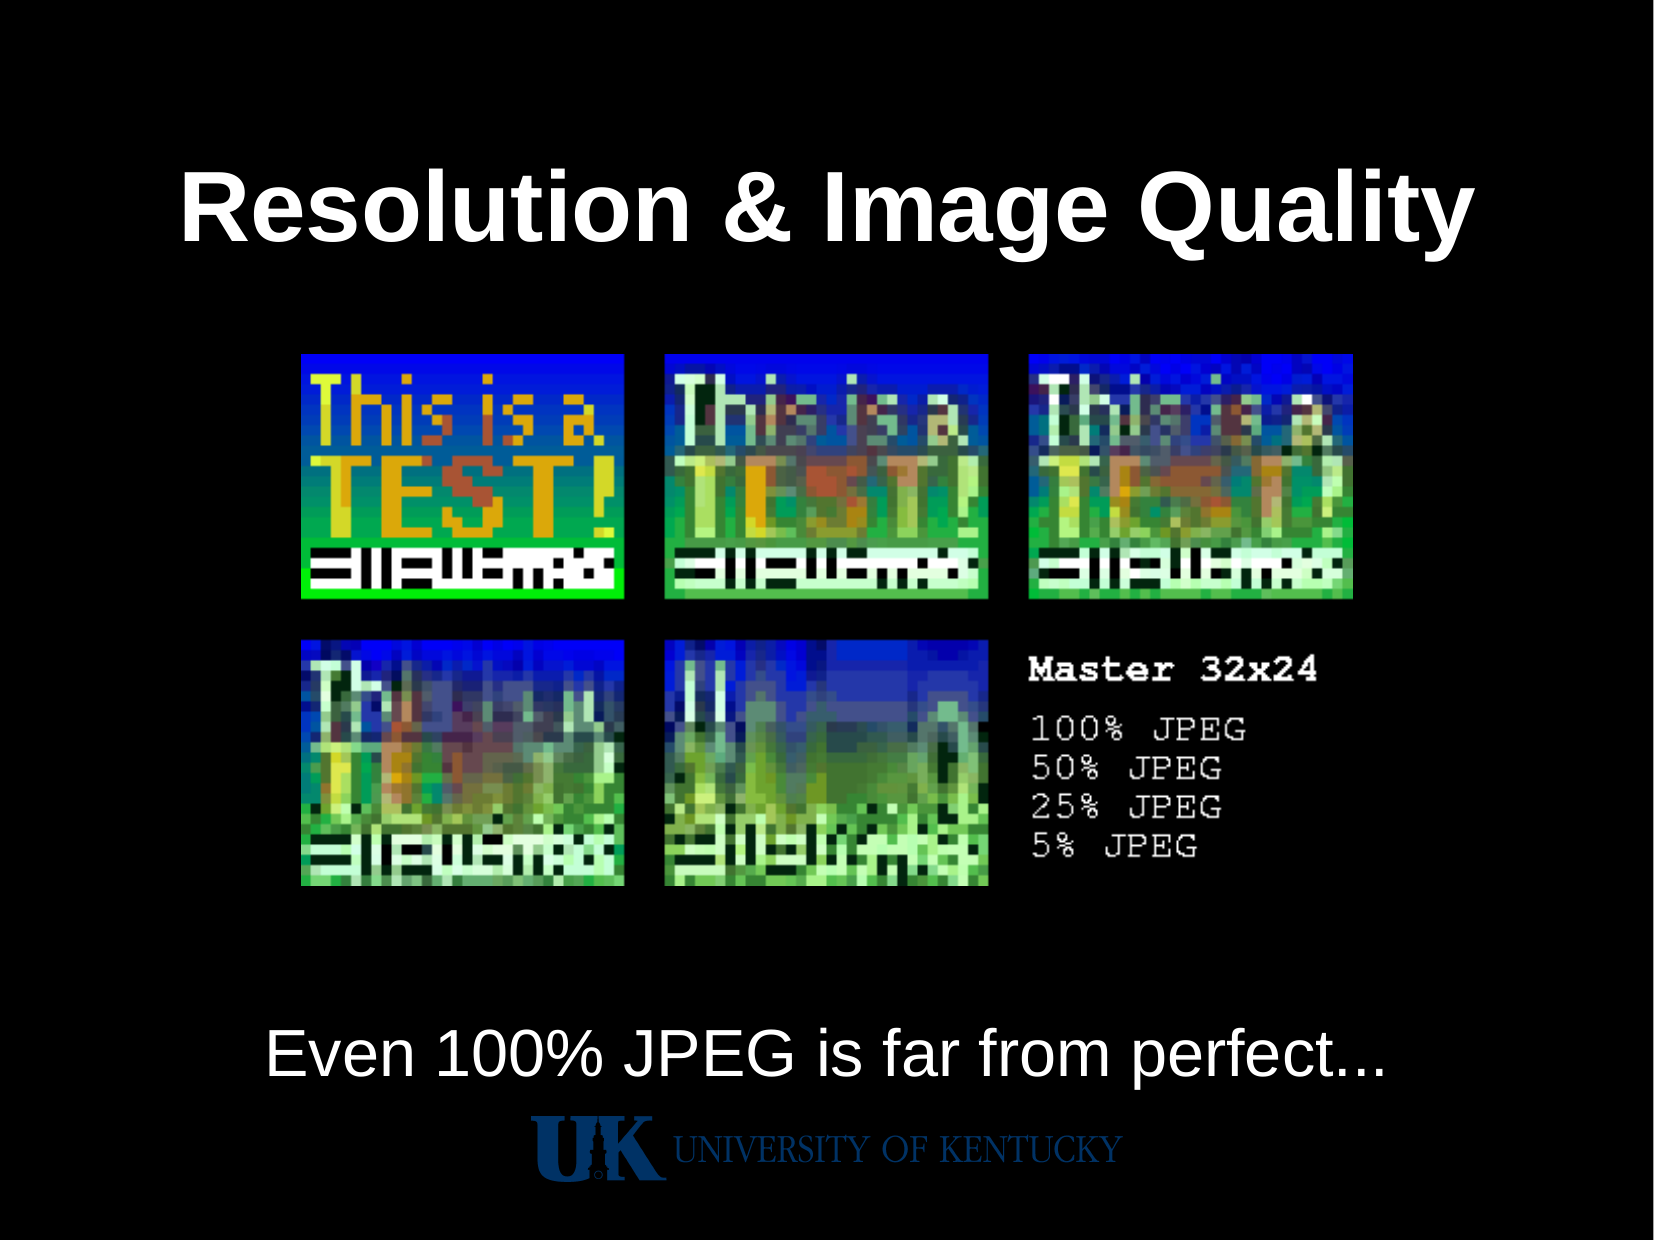

# Resolution & Image Quality
Even 100% JPEG is far from perfect...